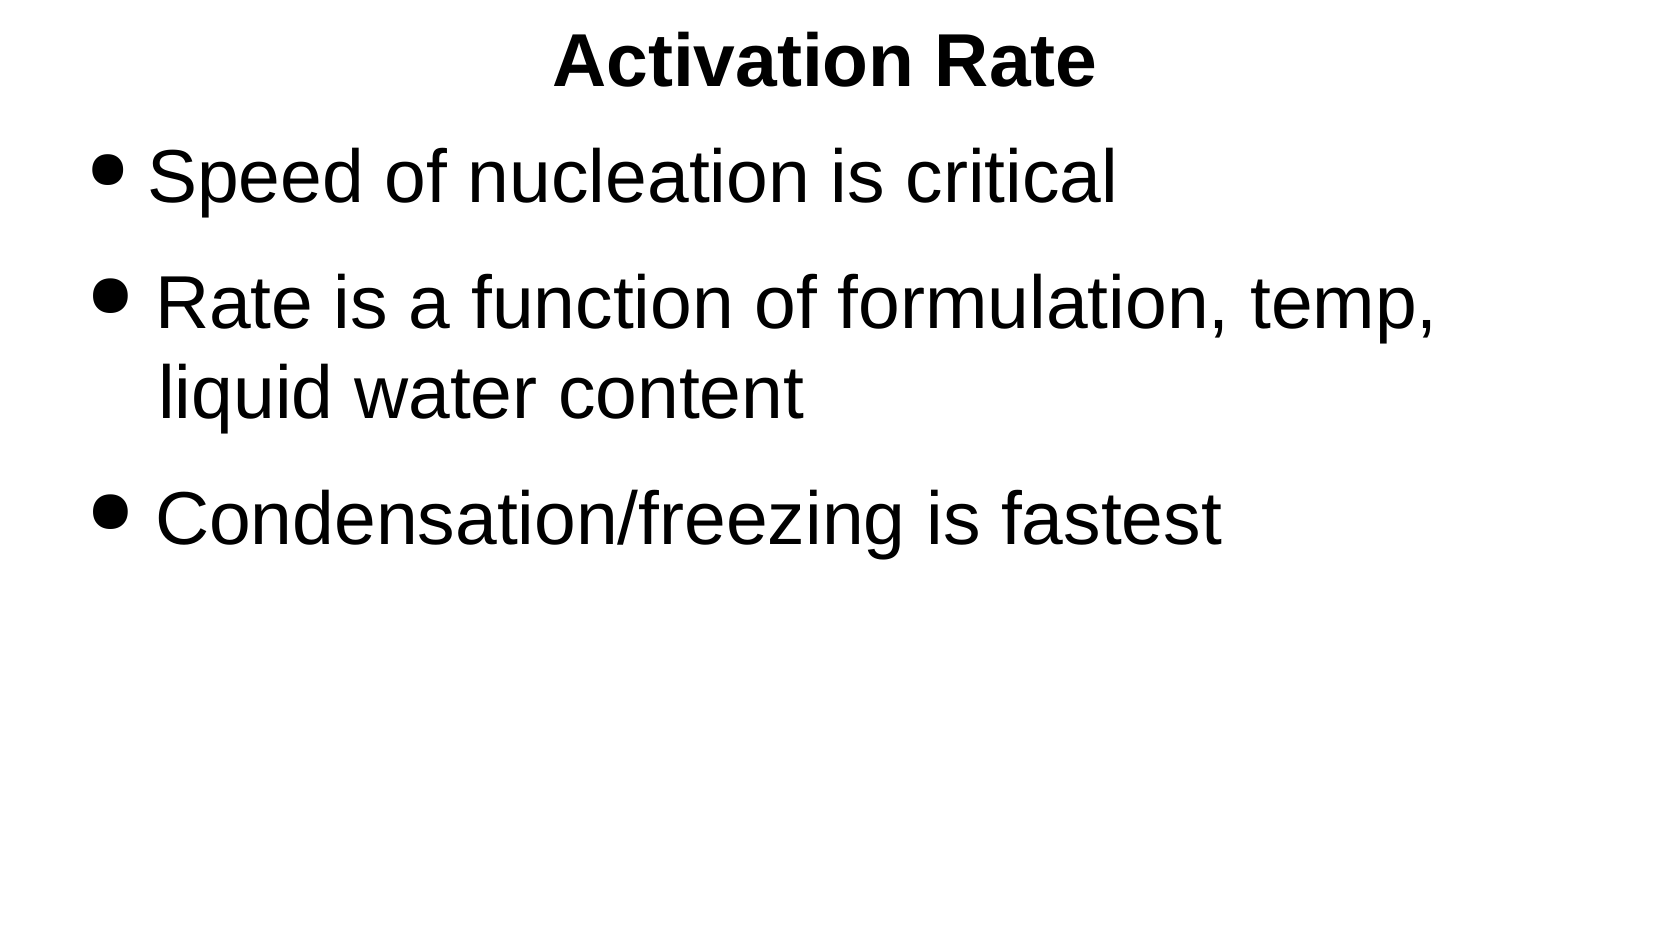

# Activation Rate
 Speed of nucleation is critical
 Rate is a function of formulation, temp, liquid water content
 Condensation/freezing is fastest